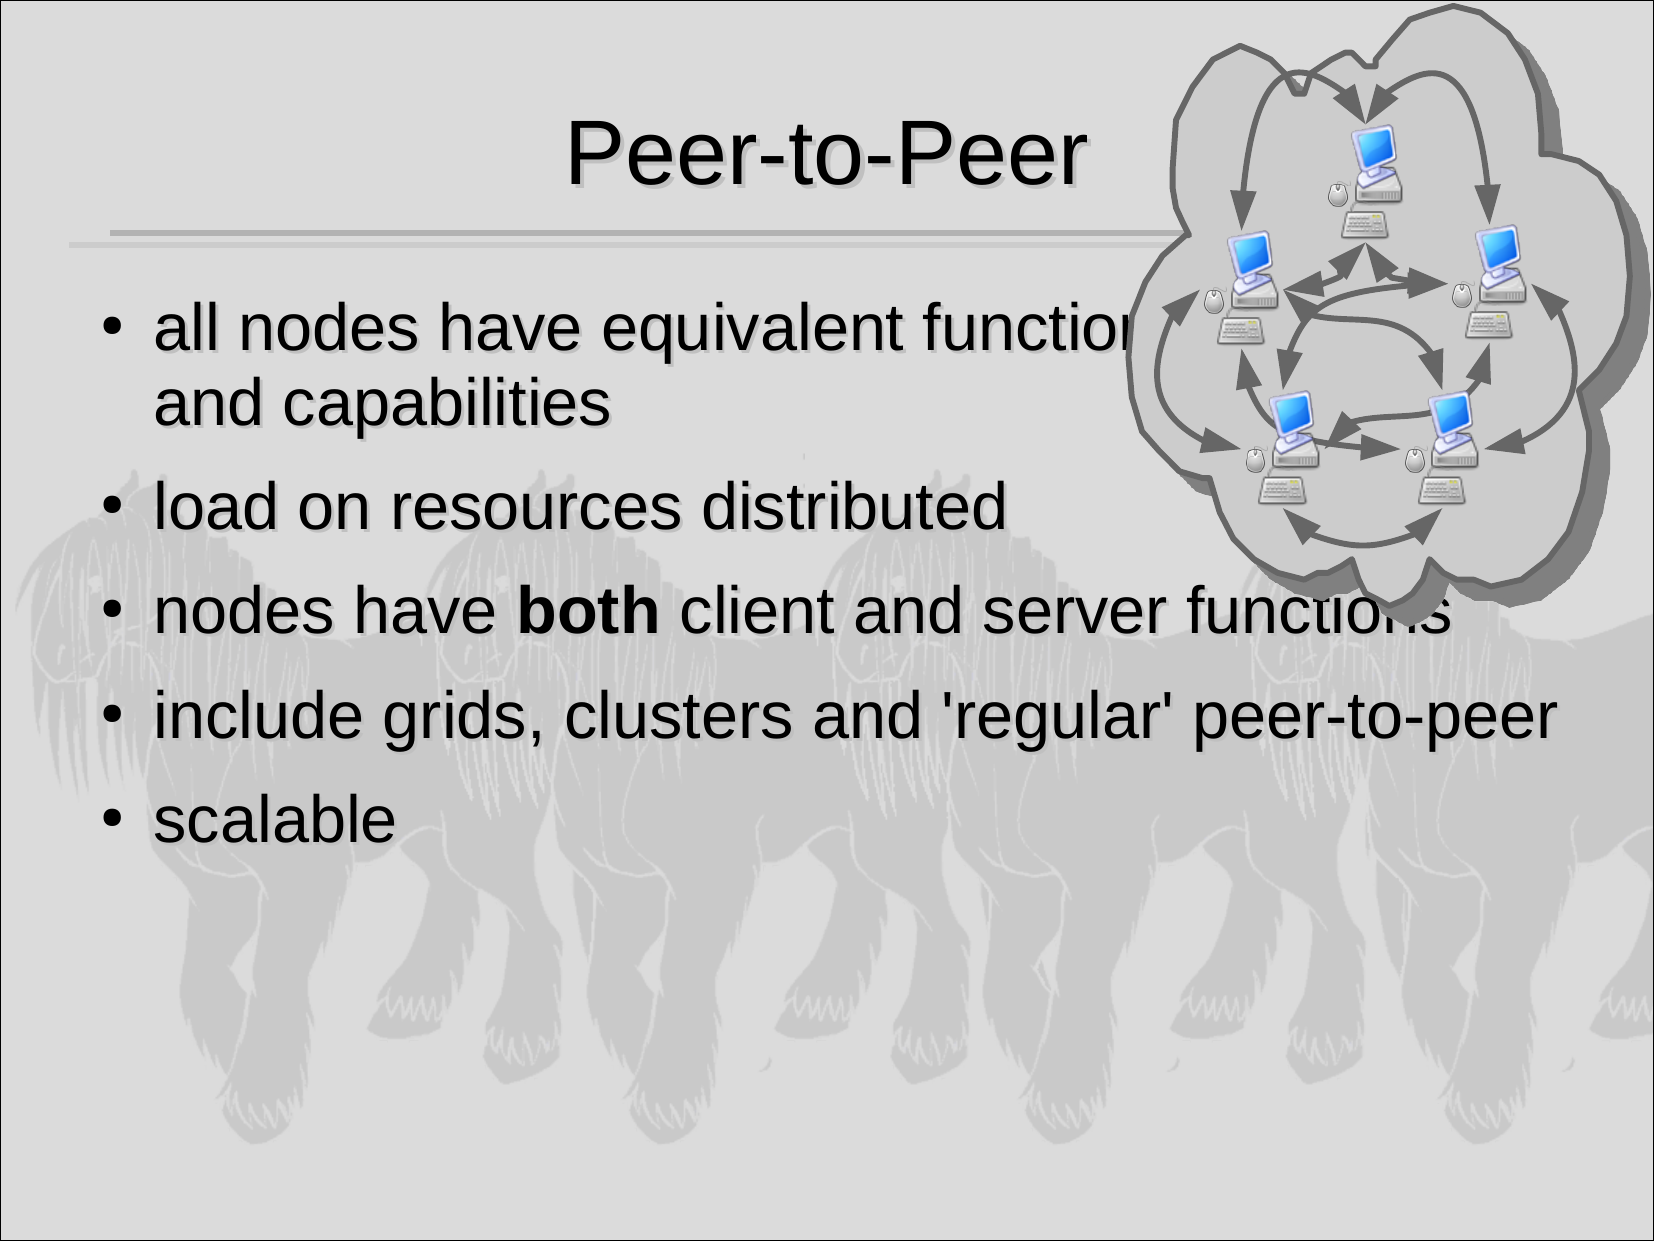

# Peer-to-Peer
all nodes have equivalent function
and capabilities
load on resources distributed
nodes have both client and server functions
include grids, clusters and 'regular' peer-to-peer
scalable